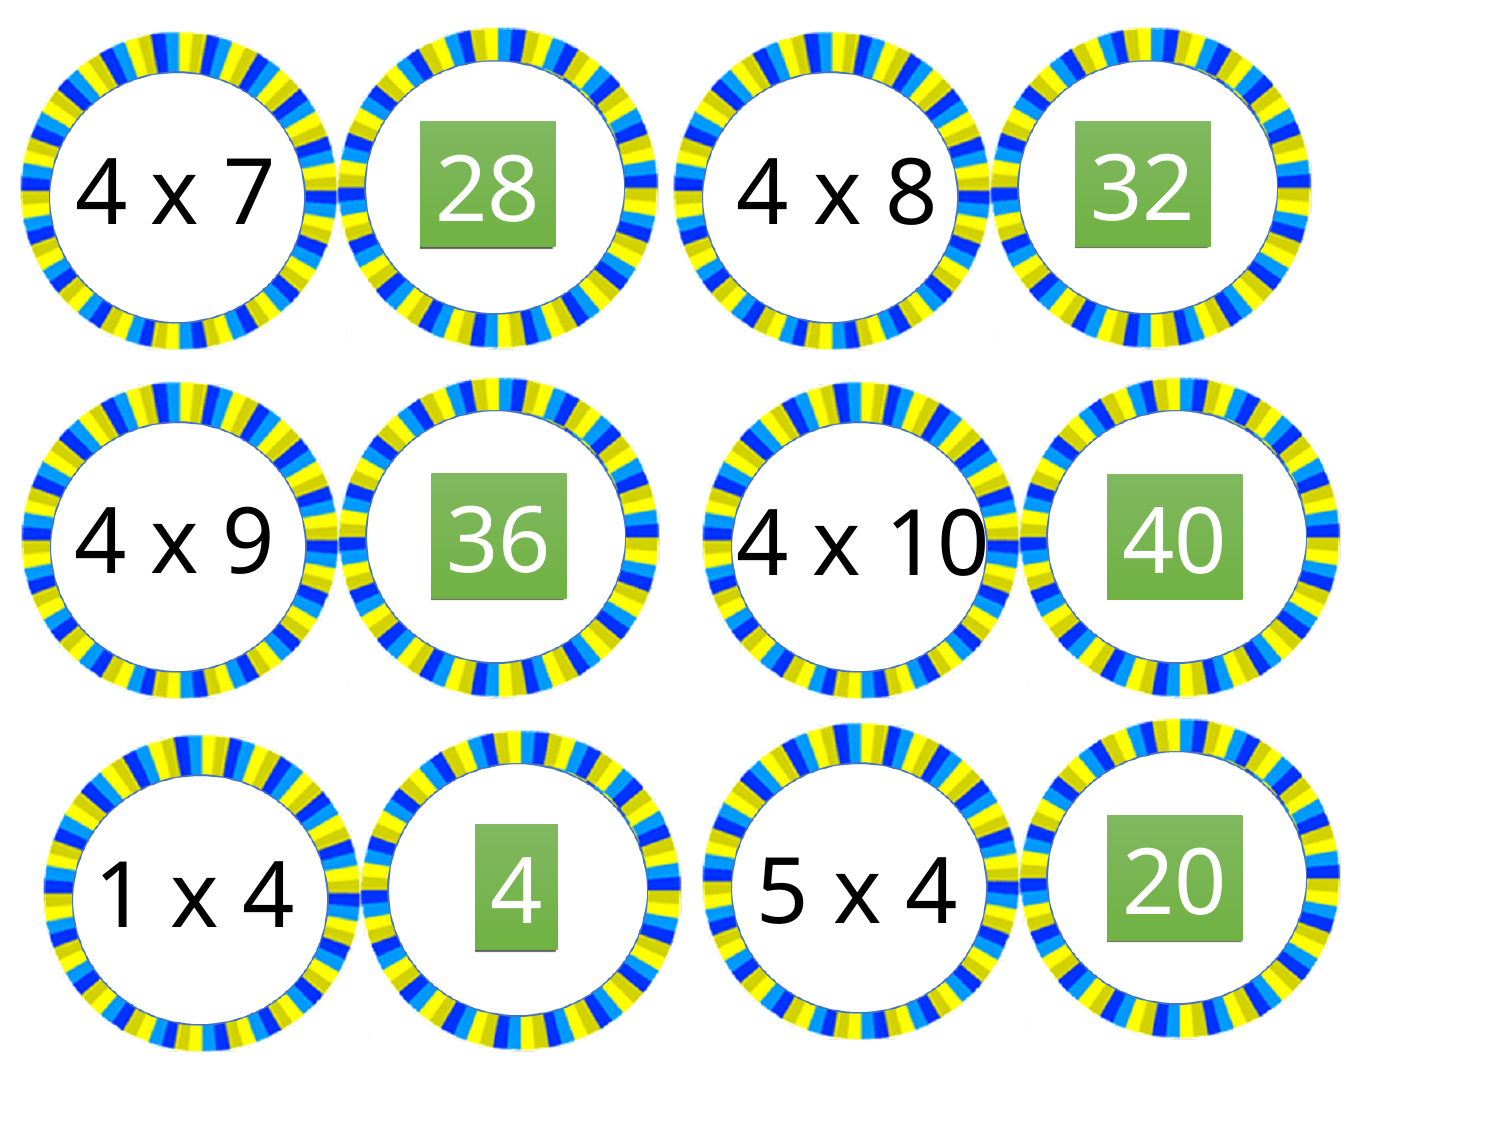

32
28
4 x 8
 4 x 7
36
4 x 9
40
4 x 10
20
4
 5 x 4
1 x 4